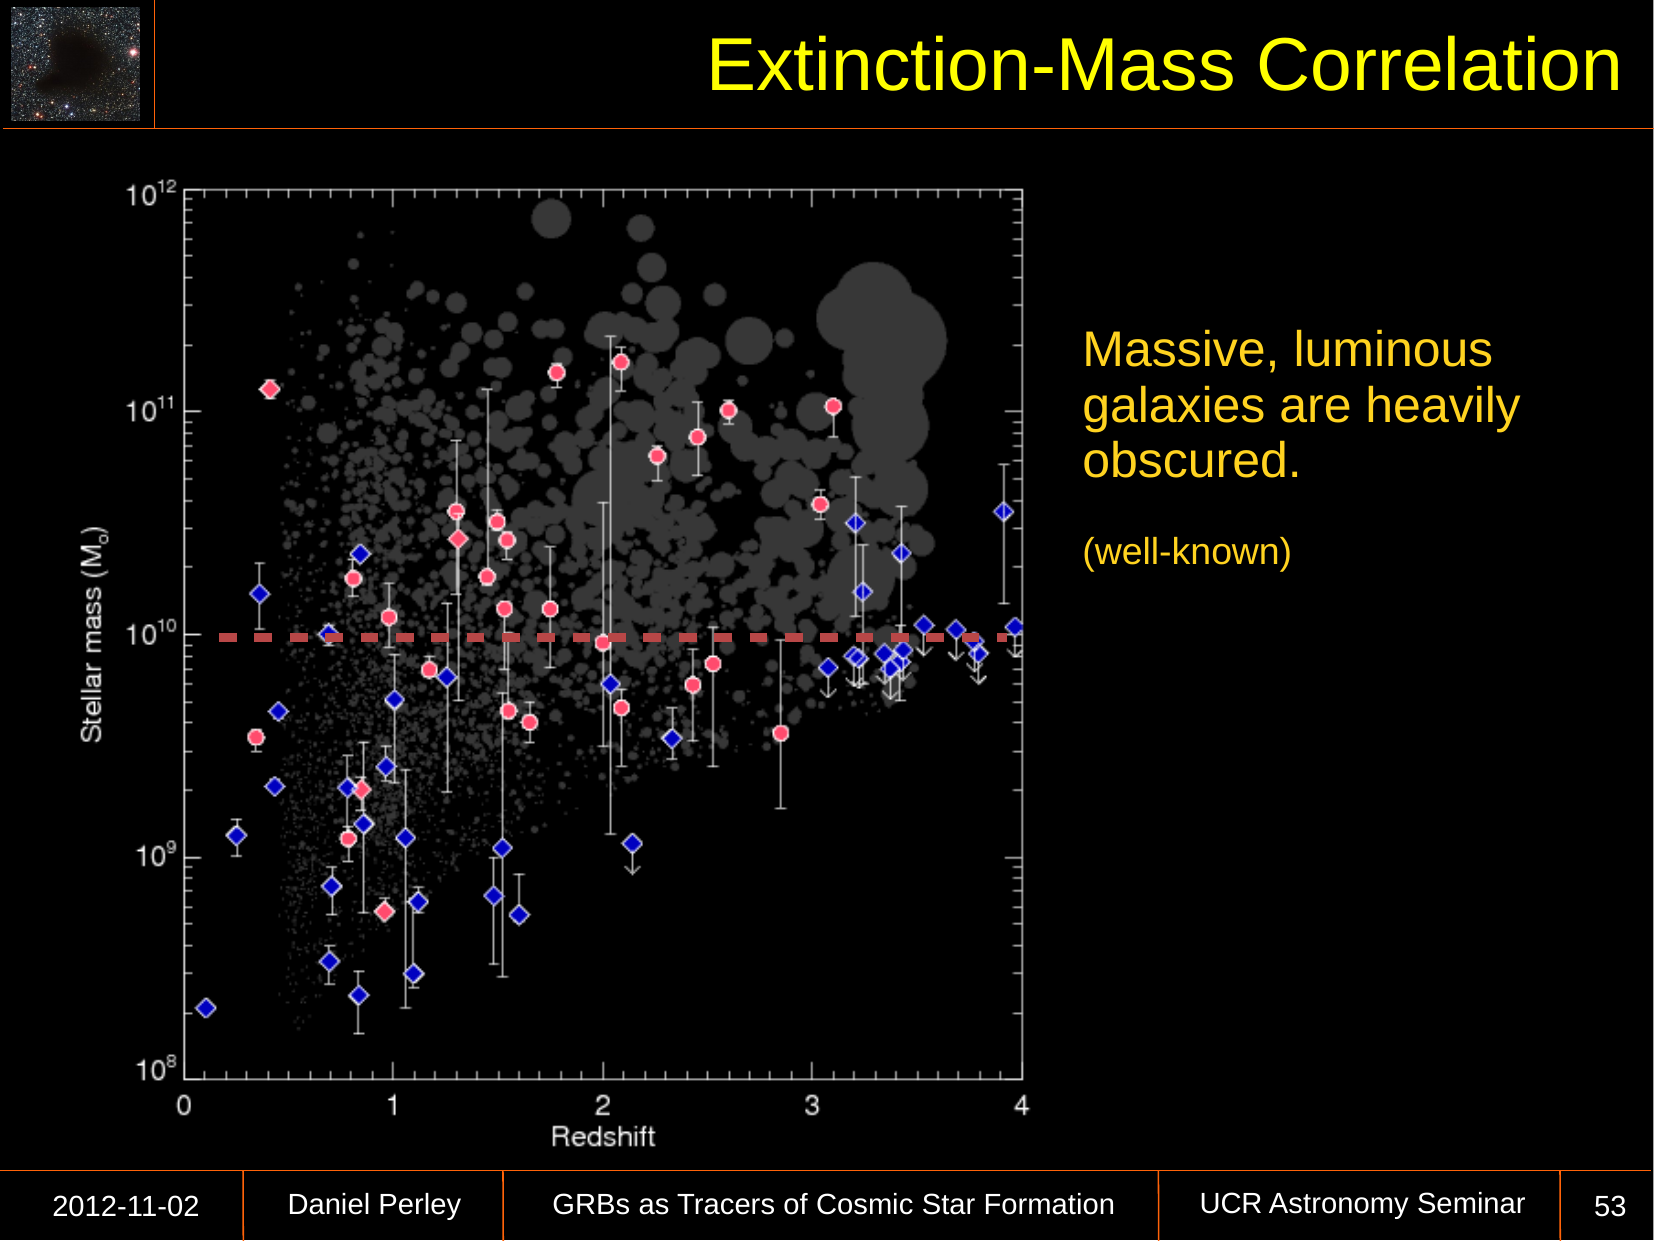

# Extinction-Mass Correlation
Massive, luminous galaxies are heavily obscured.
(well-known)
2012-11-02
53